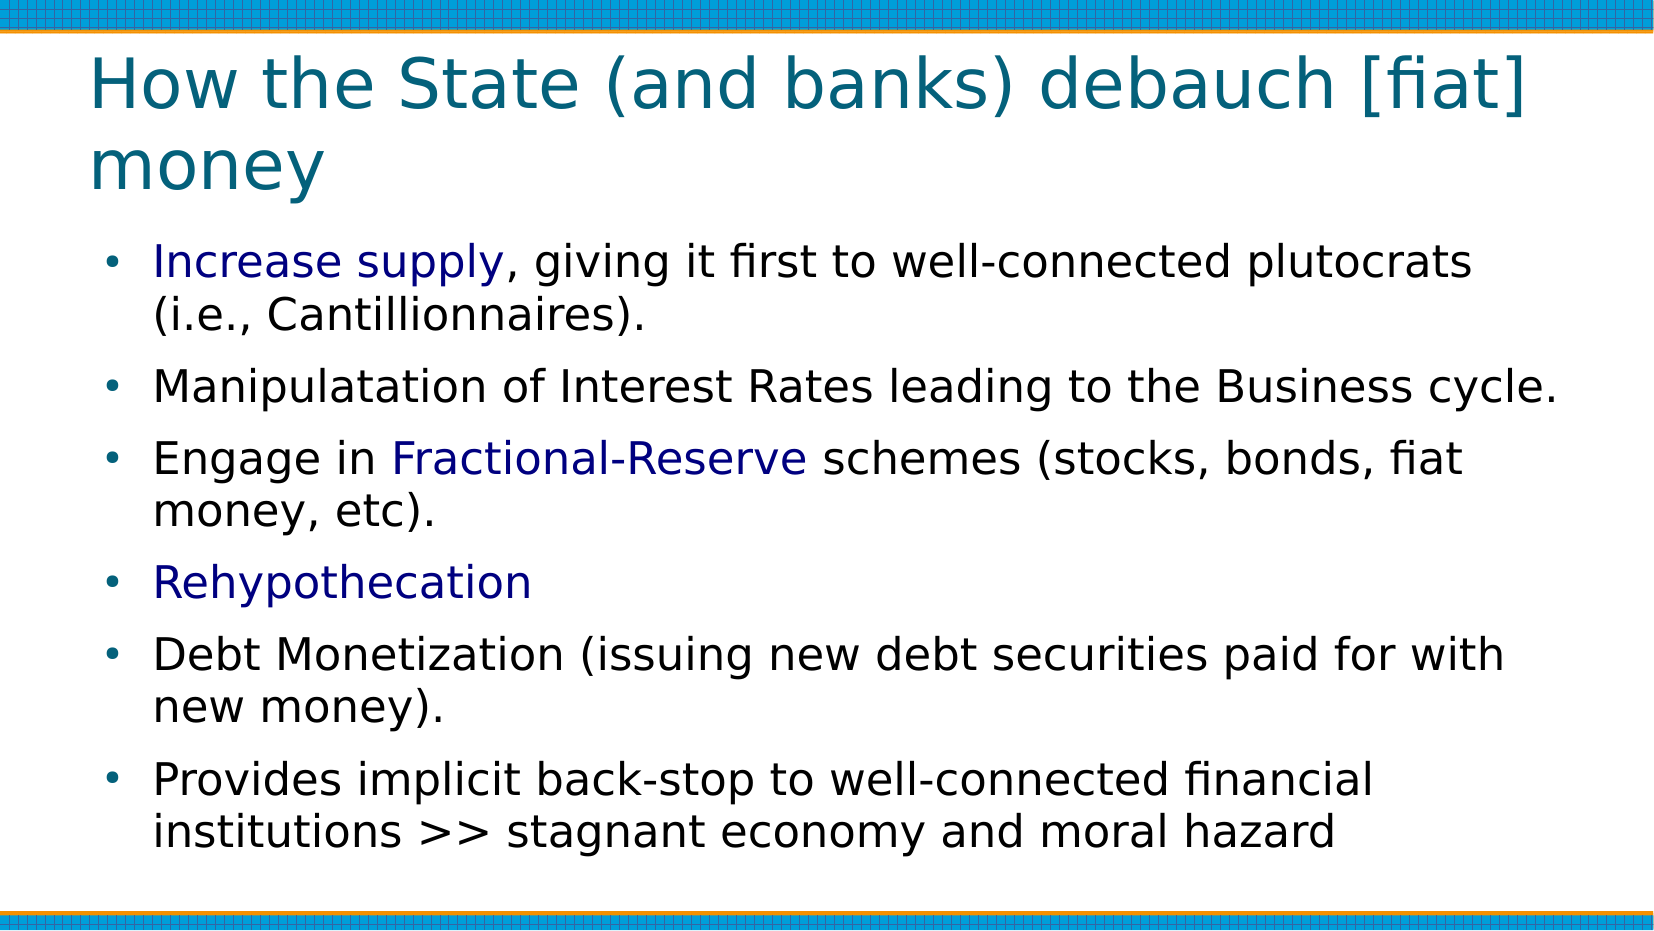

# How the State (and banks) debauch [fiat] money
Increase supply, giving it first to well-connected plutocrats (i.e., Cantillionnaires).
Manipulatation of Interest Rates leading to the Business cycle.
Engage in Fractional-Reserve schemes (stocks, bonds, fiat money, etc).
Rehypothecation
Debt Monetization (issuing new debt securities paid for with new money).
Provides implicit back-stop to well-connected financial institutions >> stagnant economy and moral hazard